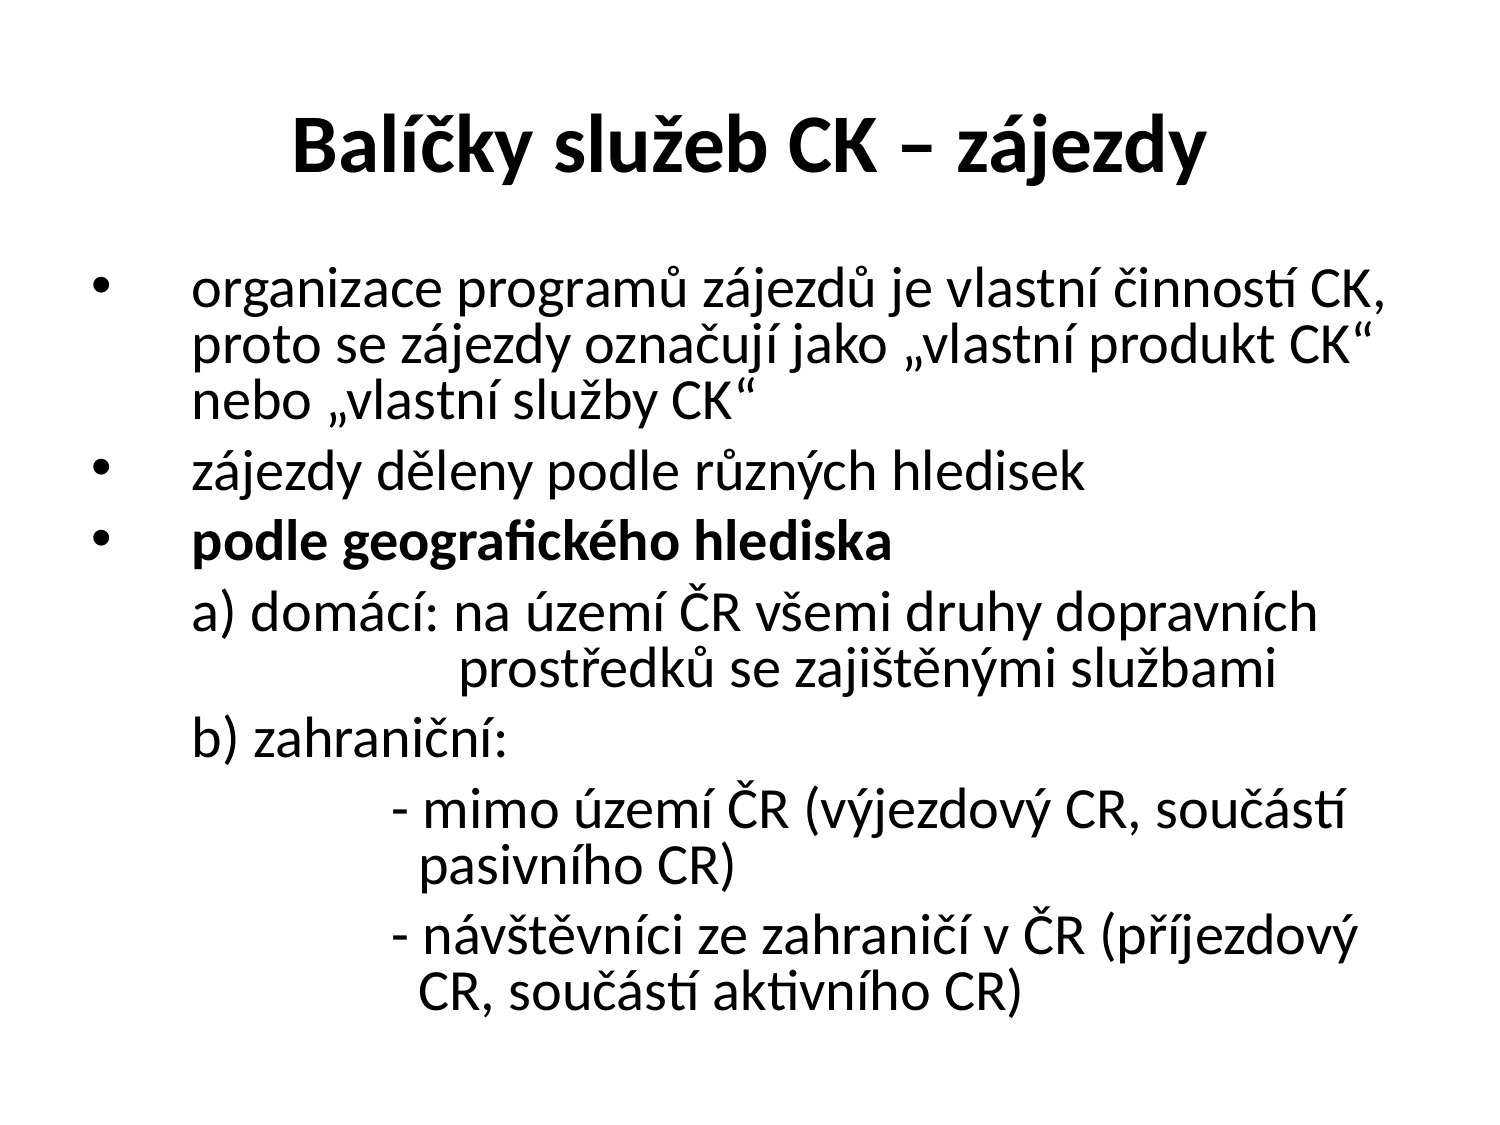

# Balíčky služeb CK – zájezdy
organizace programů zájezdů je vlastní činností CK, proto se zájezdy označují jako „vlastní produkt CK“ nebo „vlastní služby CK“
zájezdy děleny podle různých hledisek
podle geografického hlediska
	a) domácí: na území ČR všemi druhy dopravních 		 prostředků se zajištěnými službami
	b) zahraniční:
			- mimo území ČR (výjezdový CR, součástí 		 pasivního CR)
			- návštěvníci ze zahraničí v ČR (příjezdový 		 CR, součástí aktivního CR)